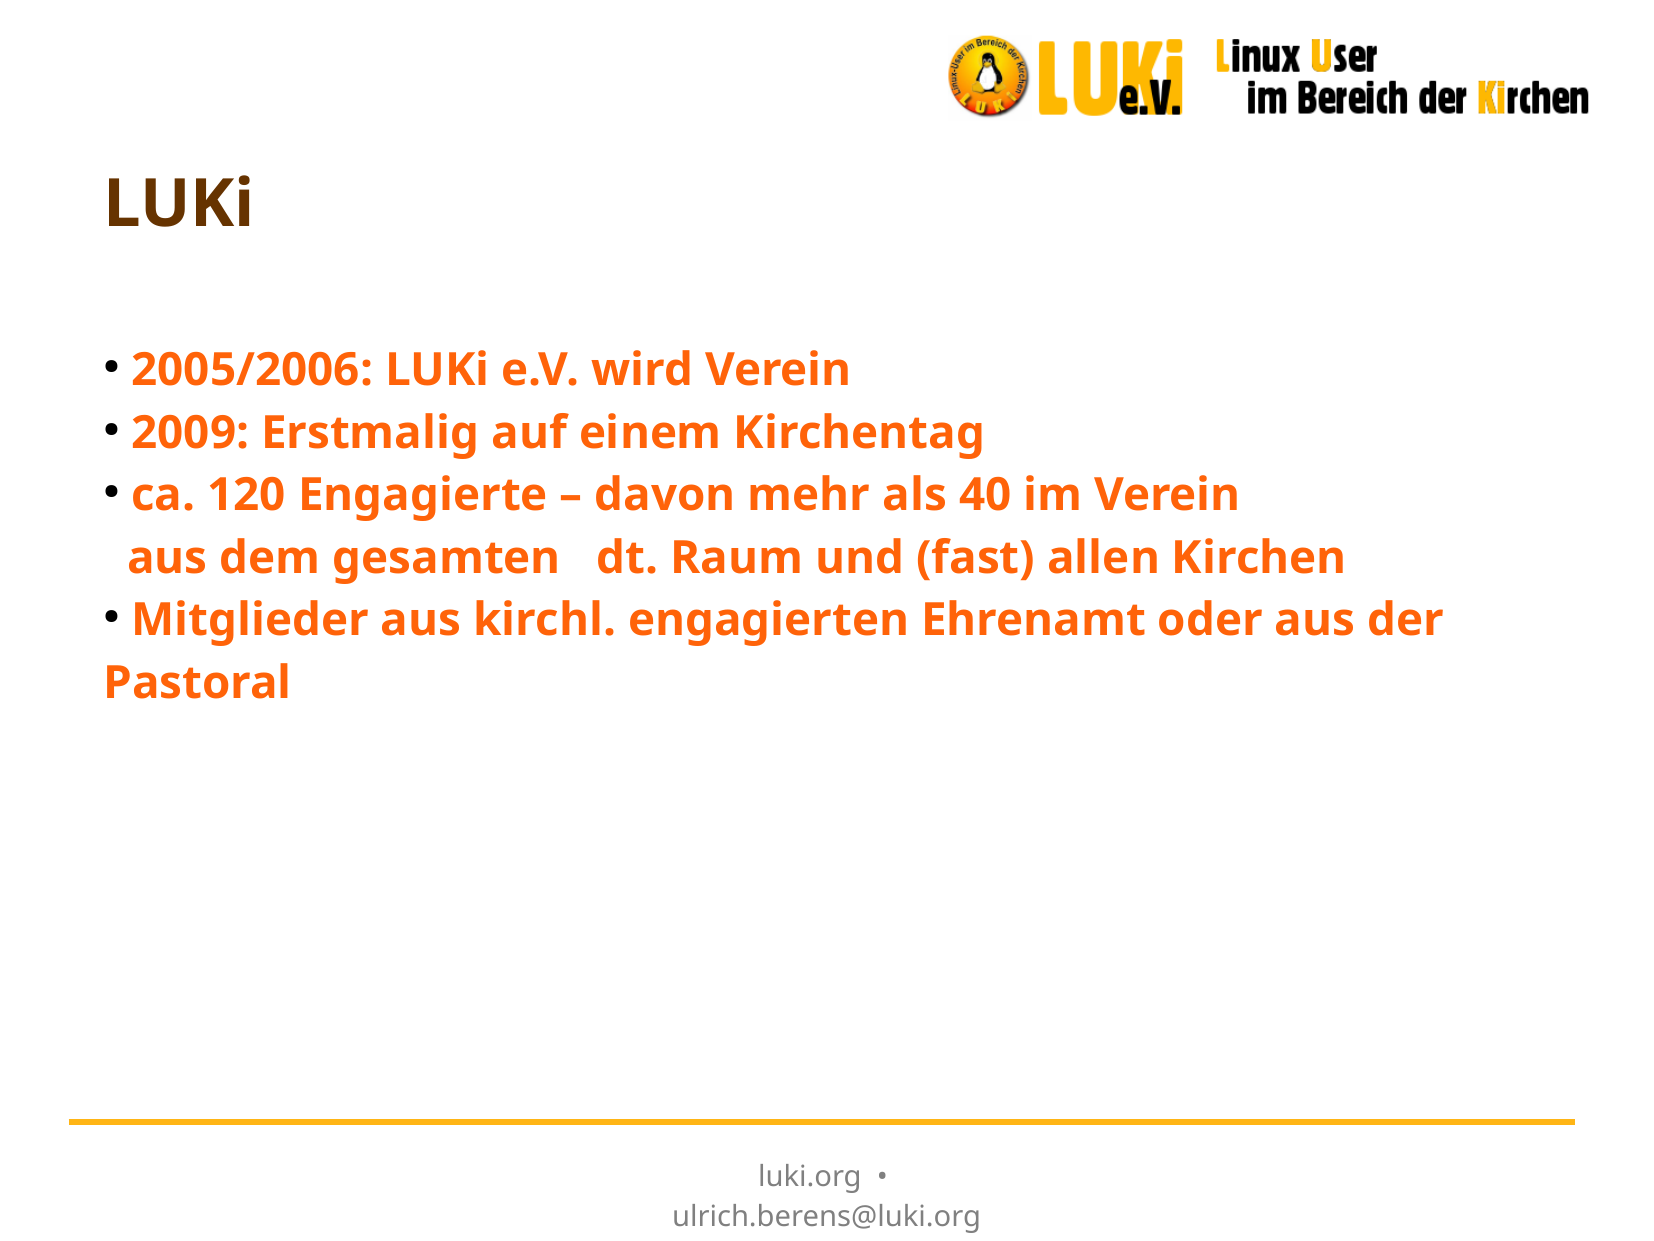

LUKi
 2005/2006: LUKi e.V. wird Verein
 2009: Erstmalig auf einem Kirchentag
 ca. 120 Engagierte – davon mehr als 40 im Verein
 aus dem gesamten dt. Raum und (fast) allen Kirchen
 Mitglieder aus kirchl. engagierten Ehrenamt oder aus der Pastoral
luki.org • ulrich.berens@luki.org